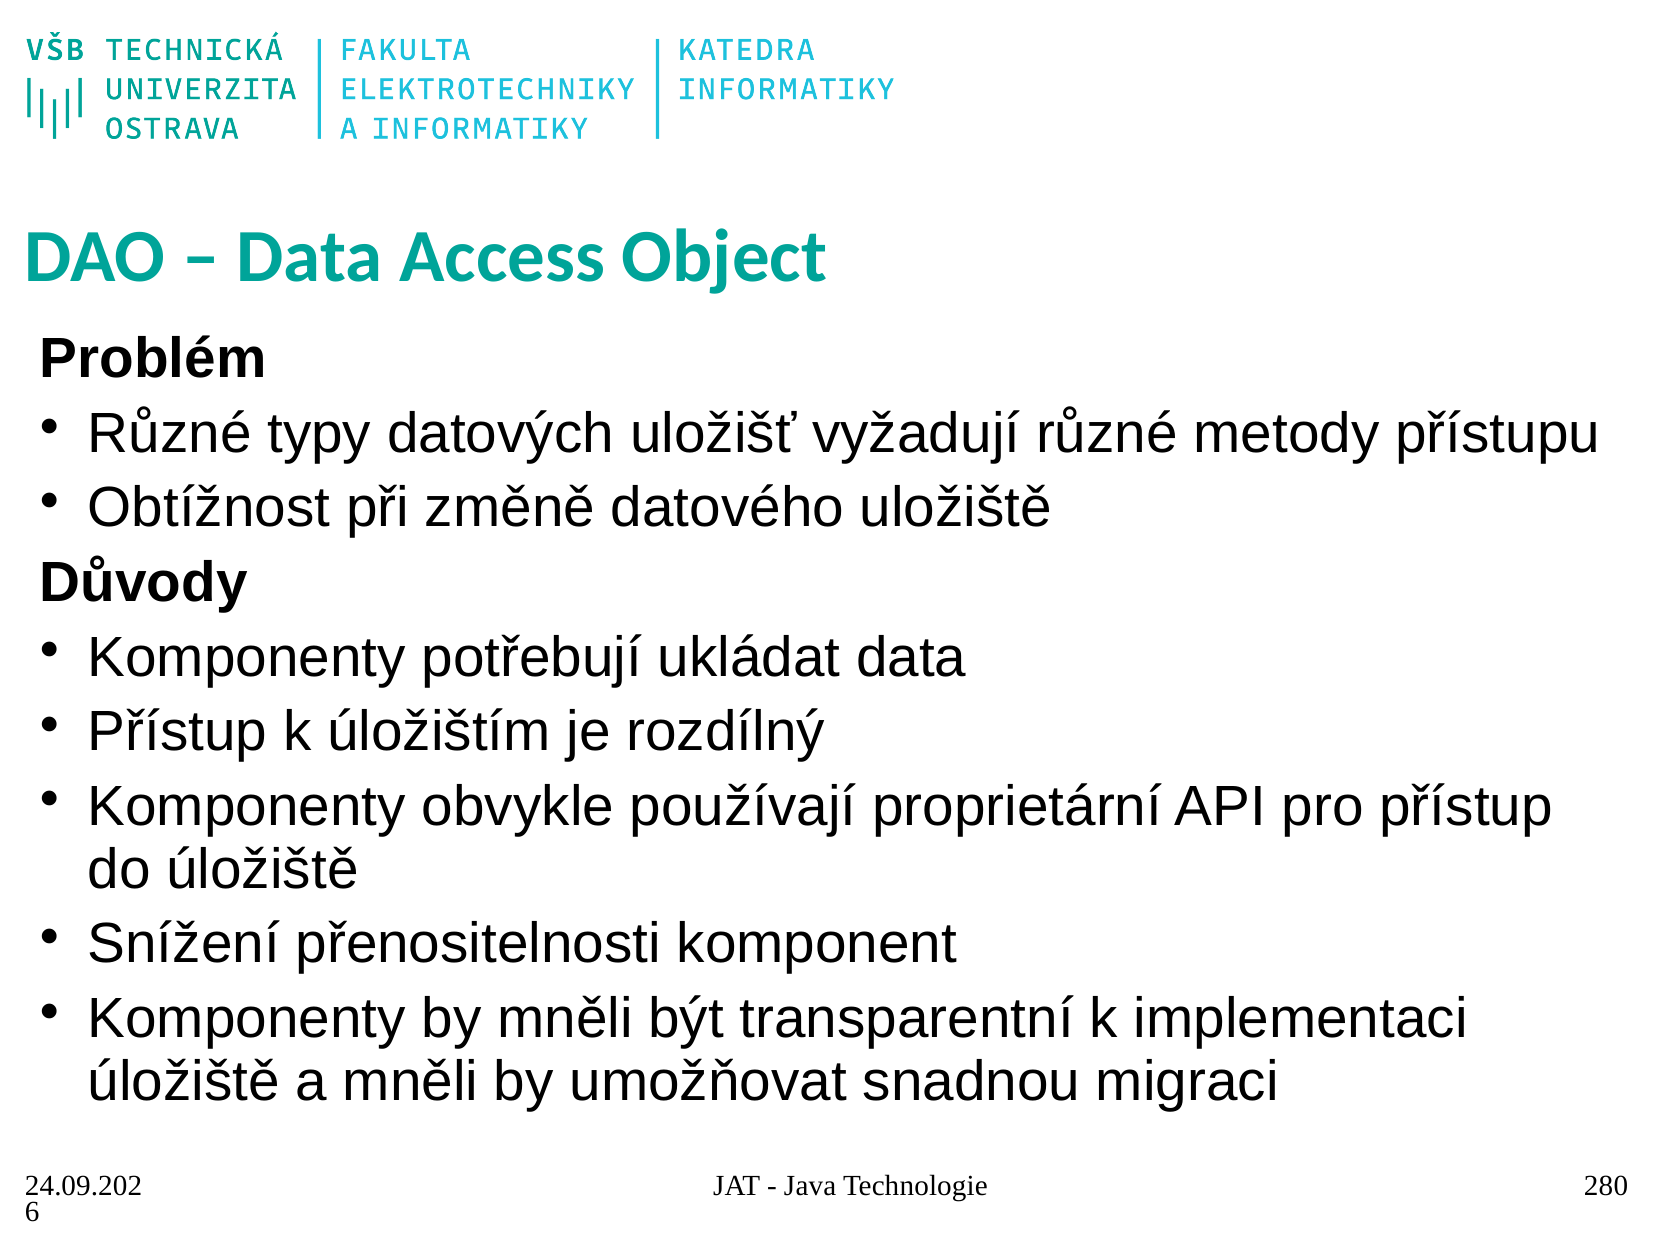

DAO – Data Access Object
# Problém
Různé typy datových uložišť vyžadují různé metody přístupu
Obtížnost při změně datového uložiště
Důvody
Komponenty potřebují ukládat data
Přístup k úložištím je rozdílný
Komponenty obvykle používají proprietární API pro přístup do úložiště
Snížení přenositelnosti komponent
Komponenty by mněli být transparentní k implementaci úložiště a mněli by umožňovat snadnou migraci
JAT - Java Technologie
280